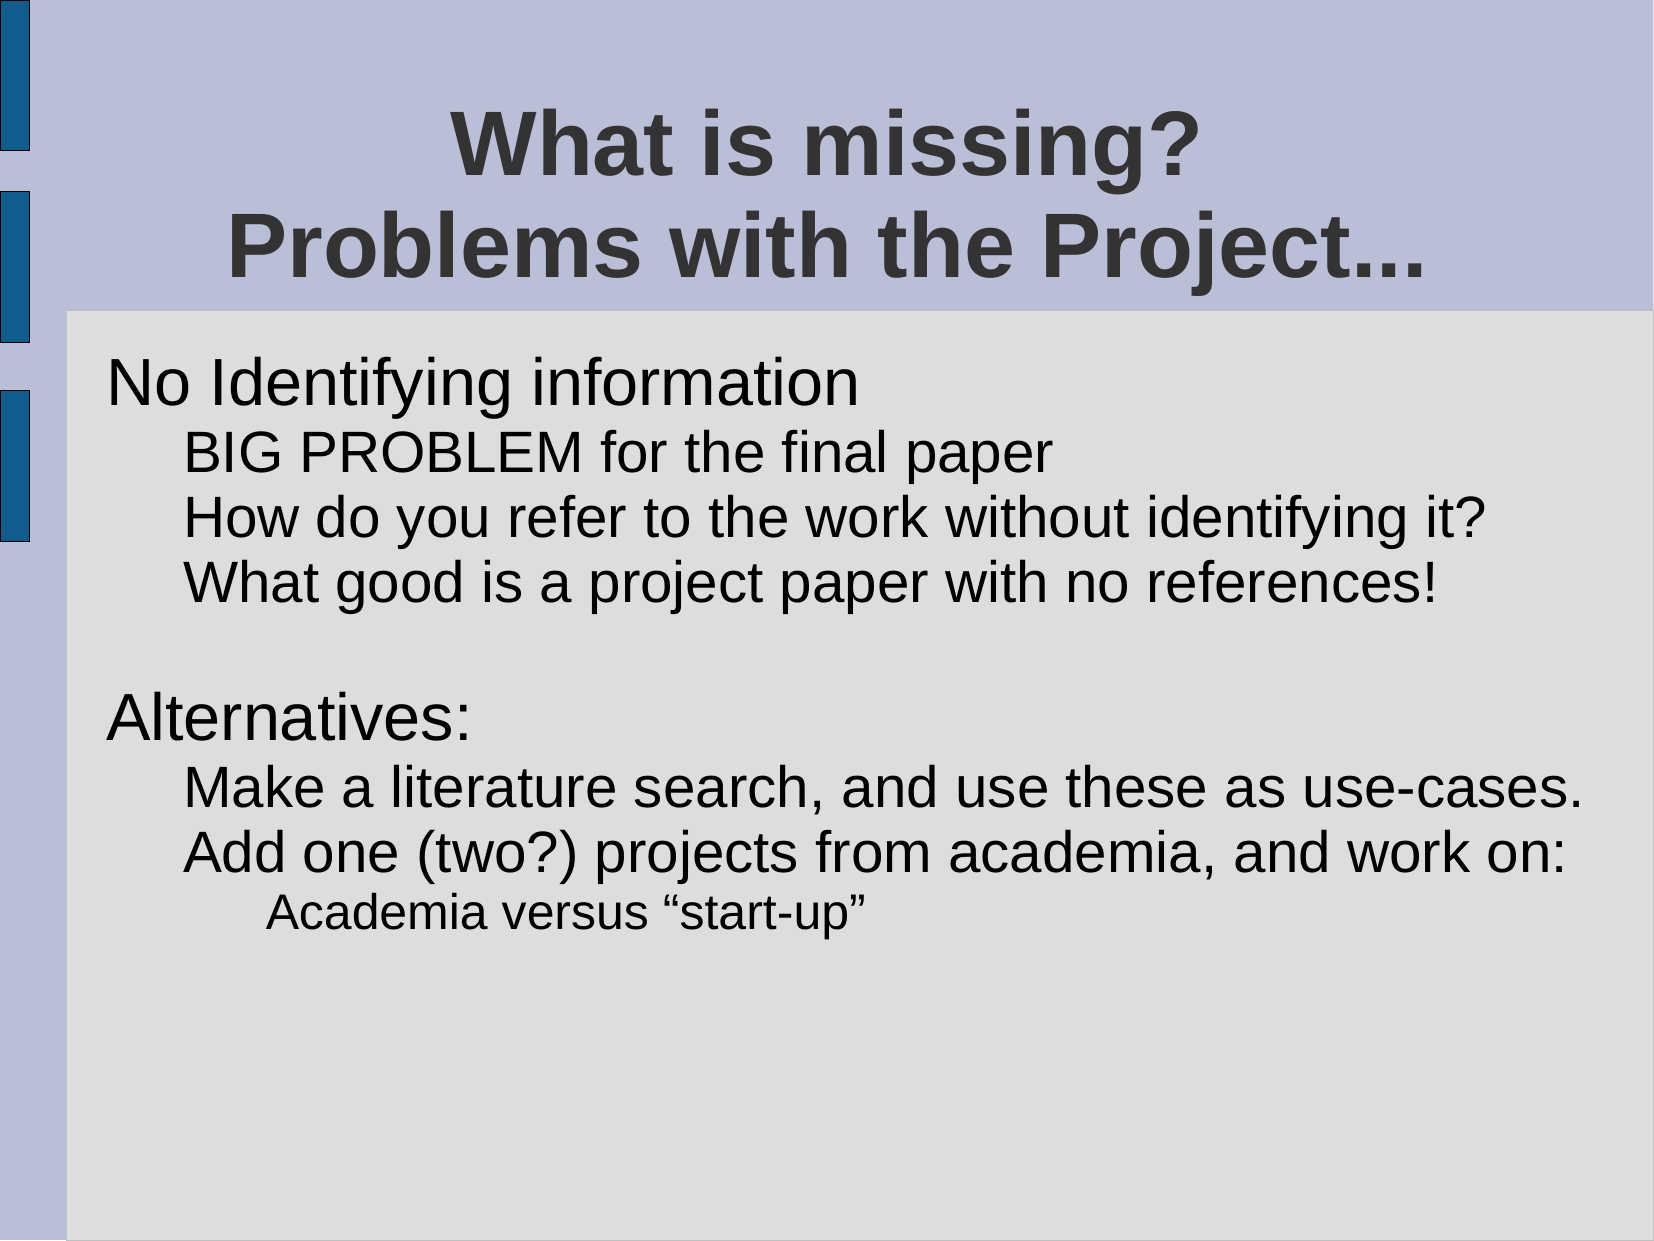

# What is missing? Problems with the Project...
No Identifying information
BIG PROBLEM for the final paper
How do you refer to the work without identifying it?
What good is a project paper with no references!
Alternatives:
Make a literature search, and use these as use-cases.
Add one (two?) projects from academia, and work on:
Academia versus “start-up”